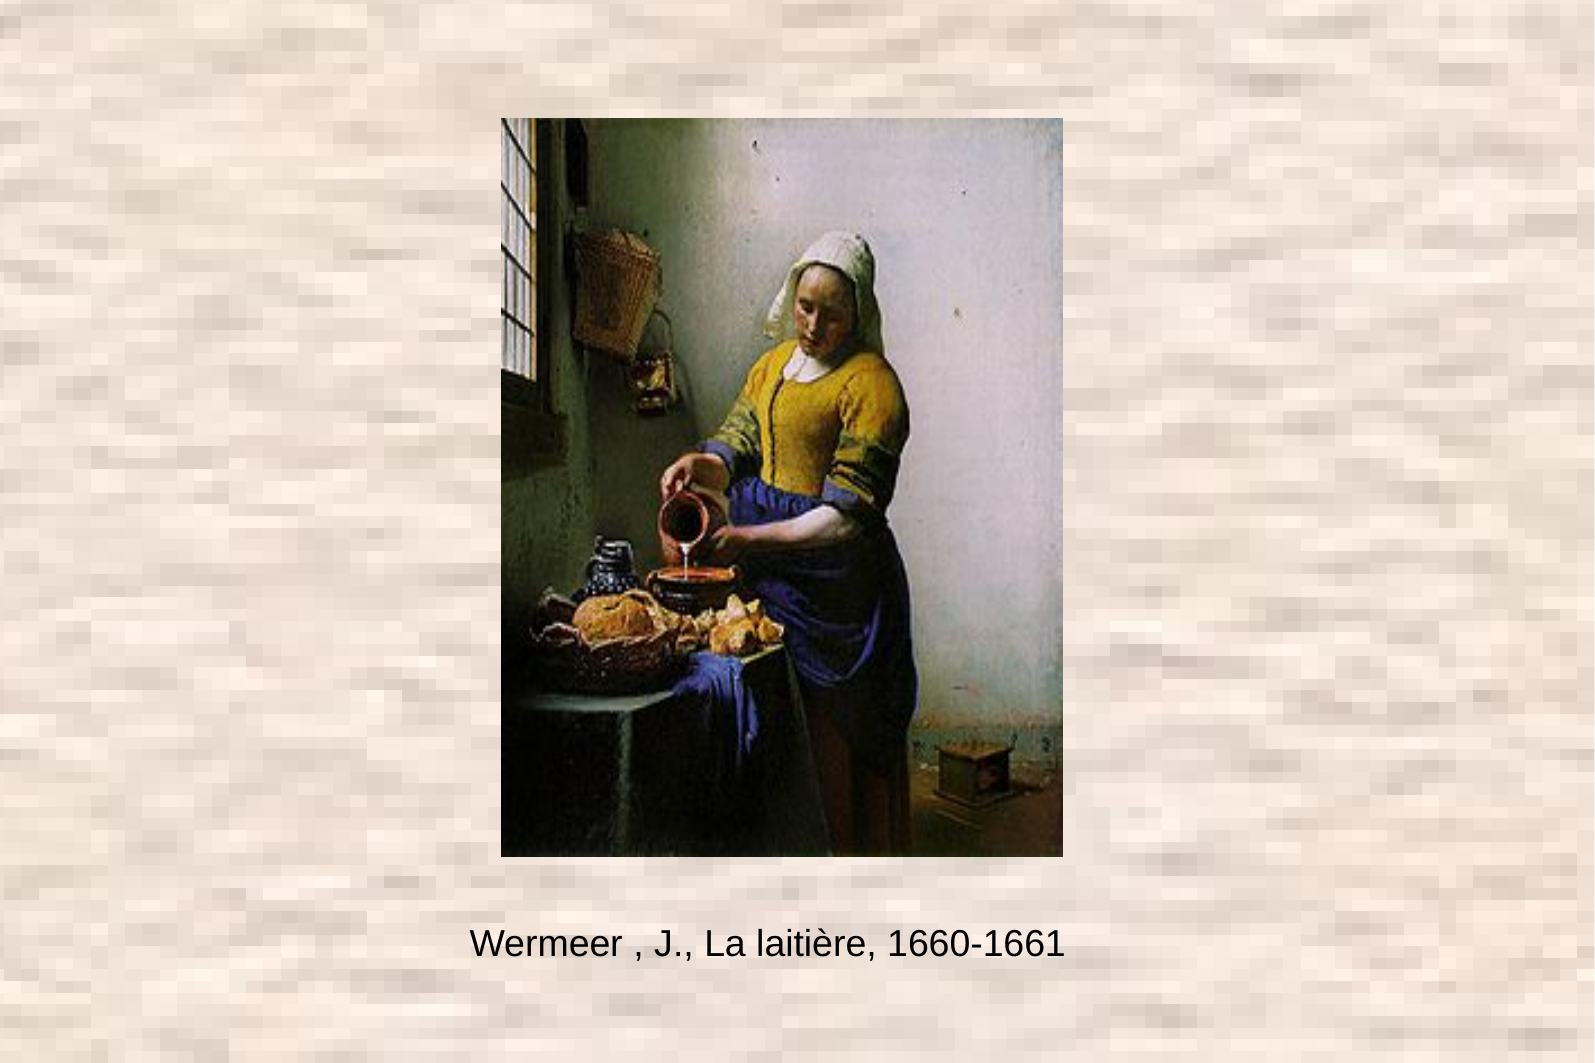

#
Wermeer , J., La laitière, 1660-1661